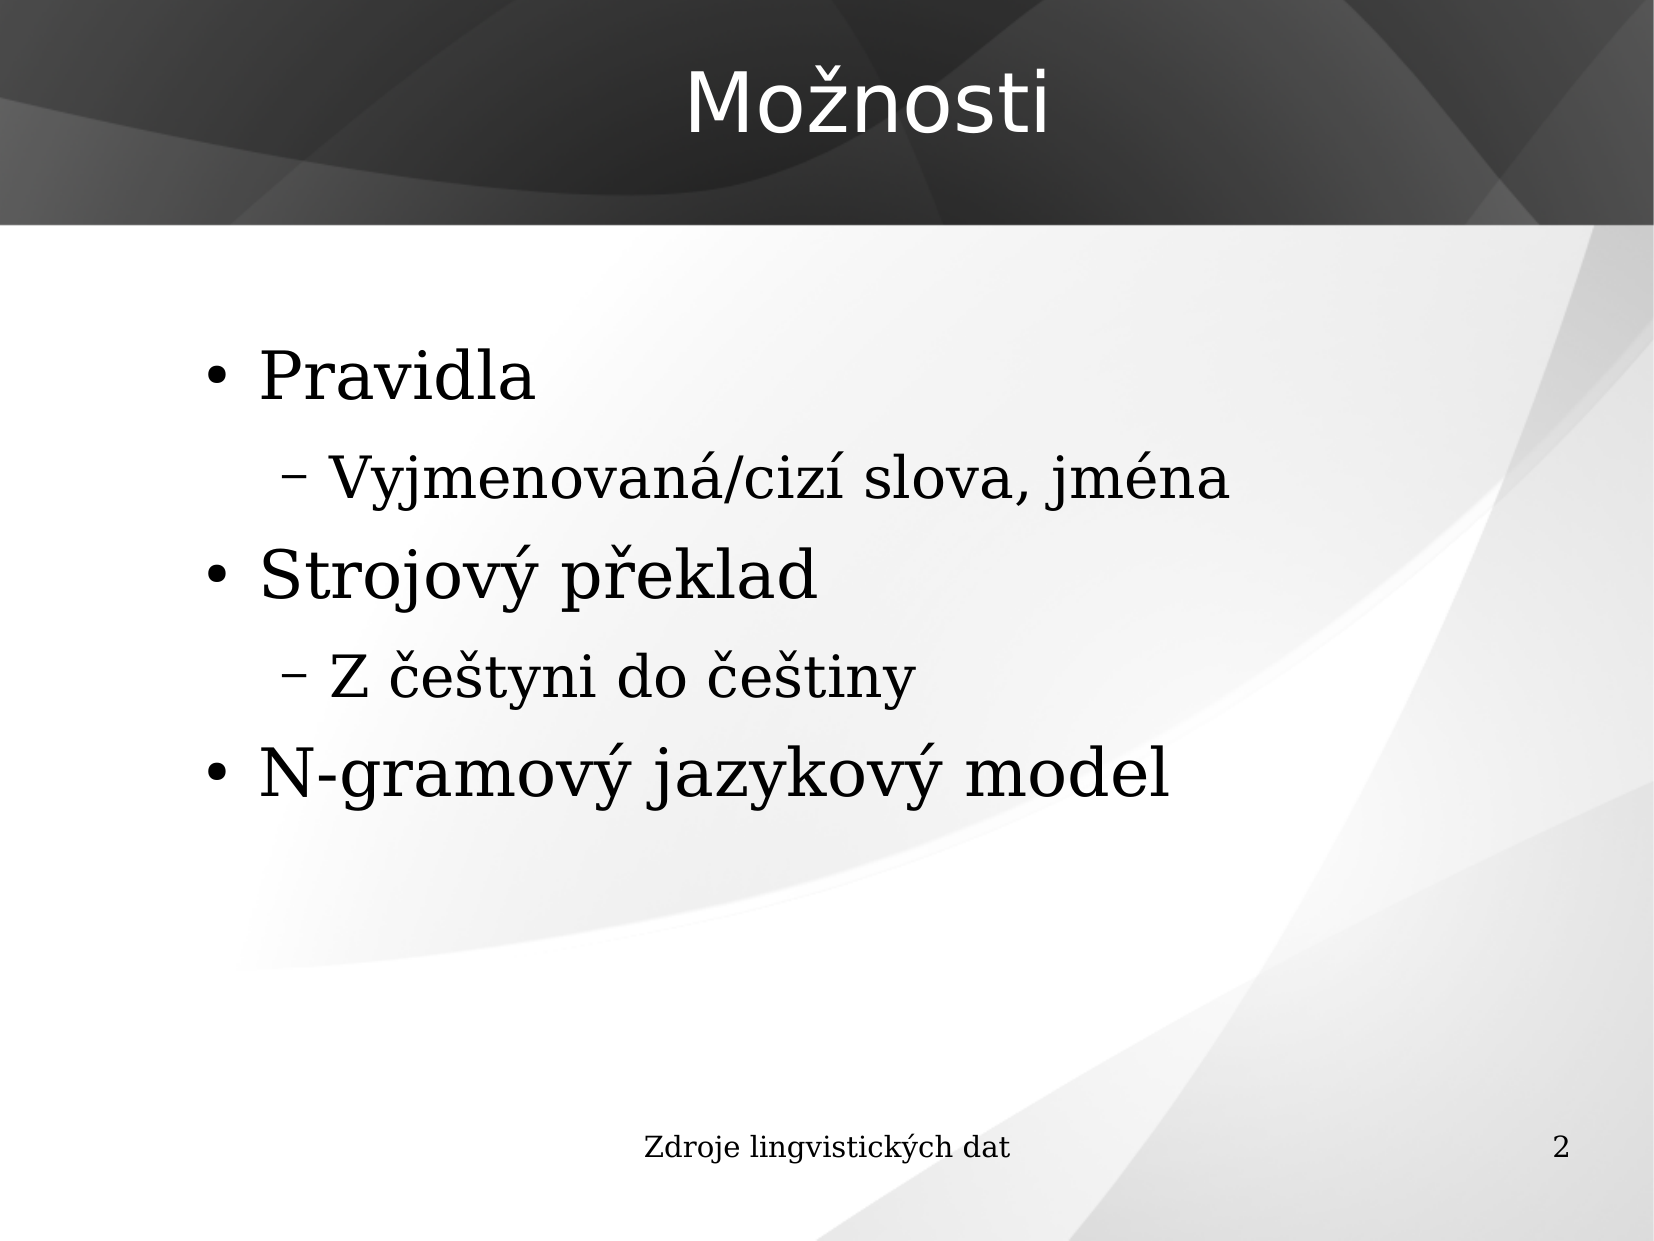

# Možnosti
Pravidla
Vyjmenovaná/cizí slova, jména
Strojový překlad
Z češtyni do češtiny
N-gramový jazykový model
Zdroje lingvistických dat
2